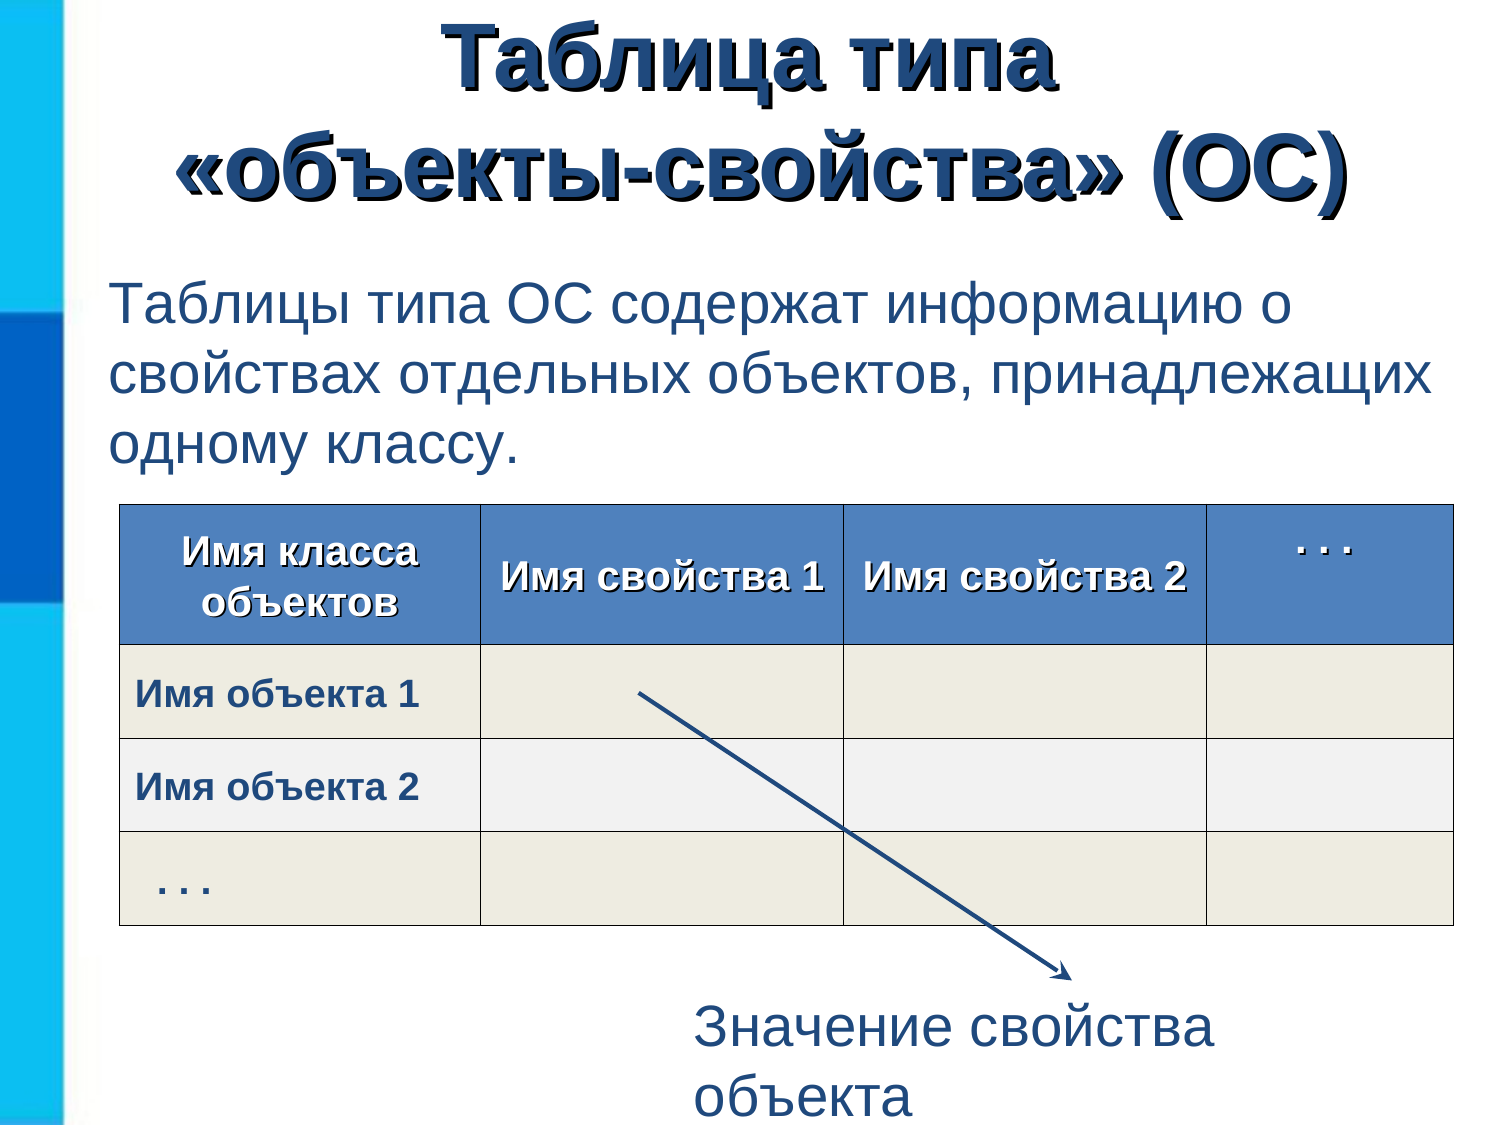

# Таблица типа «объекты-свойства» (ОС)
Таблицы типа ОС содержат информацию о свойствах отдельных объектов, принадлежащих одному классу.
| Имя класса объектов | Имя свойства 1 | Имя свойства 2 | . . . |
| --- | --- | --- | --- |
| Имя объекта 1 | | | |
| Имя объекта 2 | | | |
| . . . | | | |
Значение свойства объекта